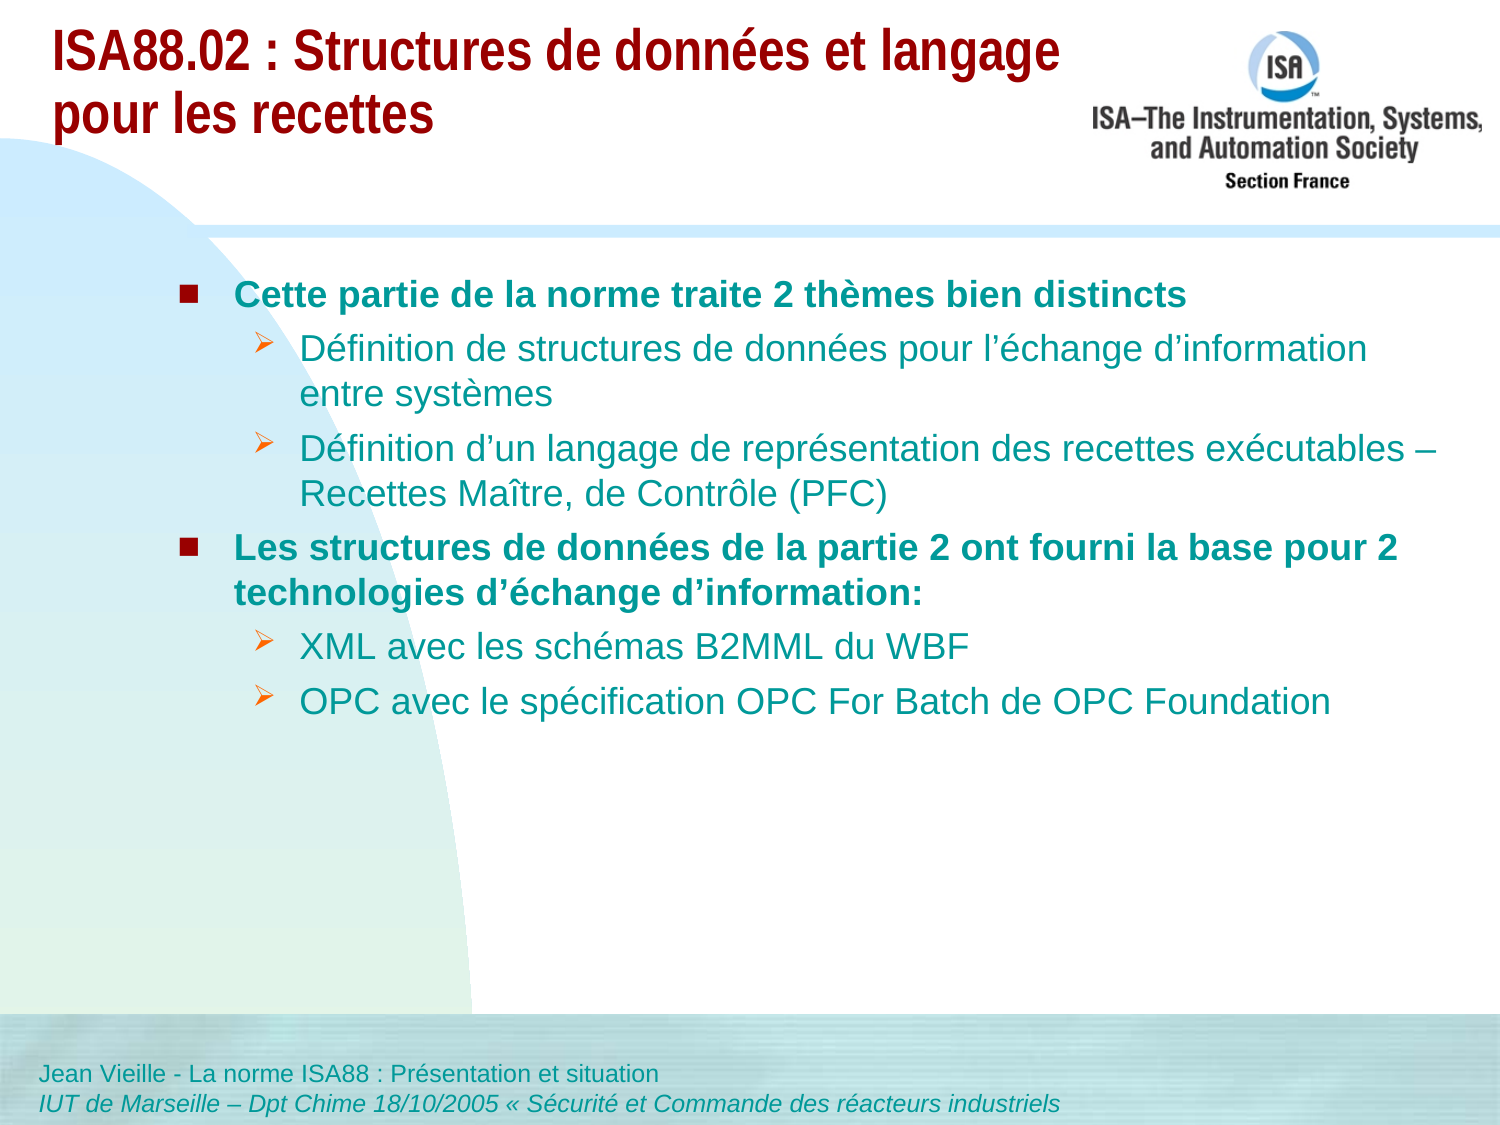

# ISA88.02 : Structures de données et langage pour les recettes
Cette partie de la norme traite 2 thèmes bien distincts
Définition de structures de données pour l’échange d’information entre systèmes
Définition d’un langage de représentation des recettes exécutables – Recettes Maître, de Contrôle (PFC)
Les structures de données de la partie 2 ont fourni la base pour 2 technologies d’échange d’information:
XML avec les schémas B2MML du WBF
OPC avec le spécification OPC For Batch de OPC Foundation